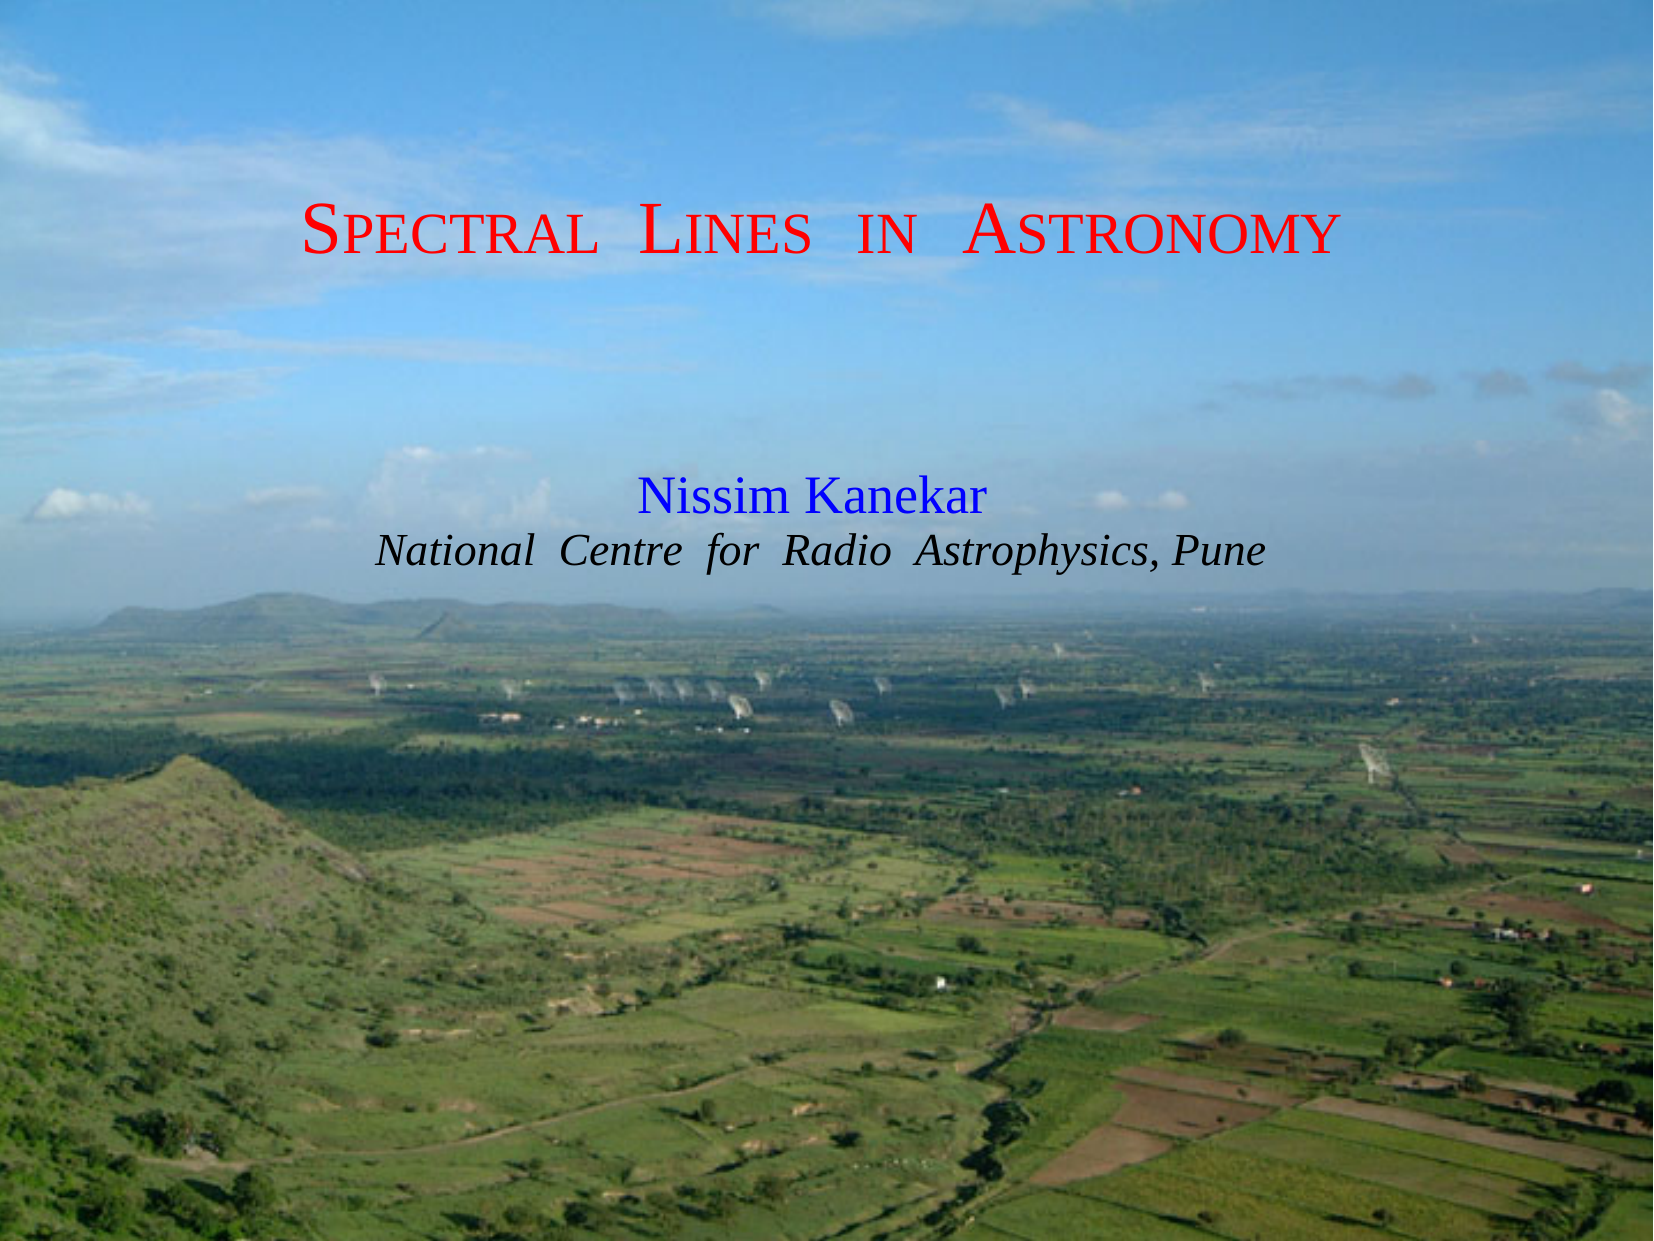

SPECTRAL LINES IN ASTRONOMY
 			 Nissim Kanekar
 			National Centre for Radio Astrophysics, Pune
